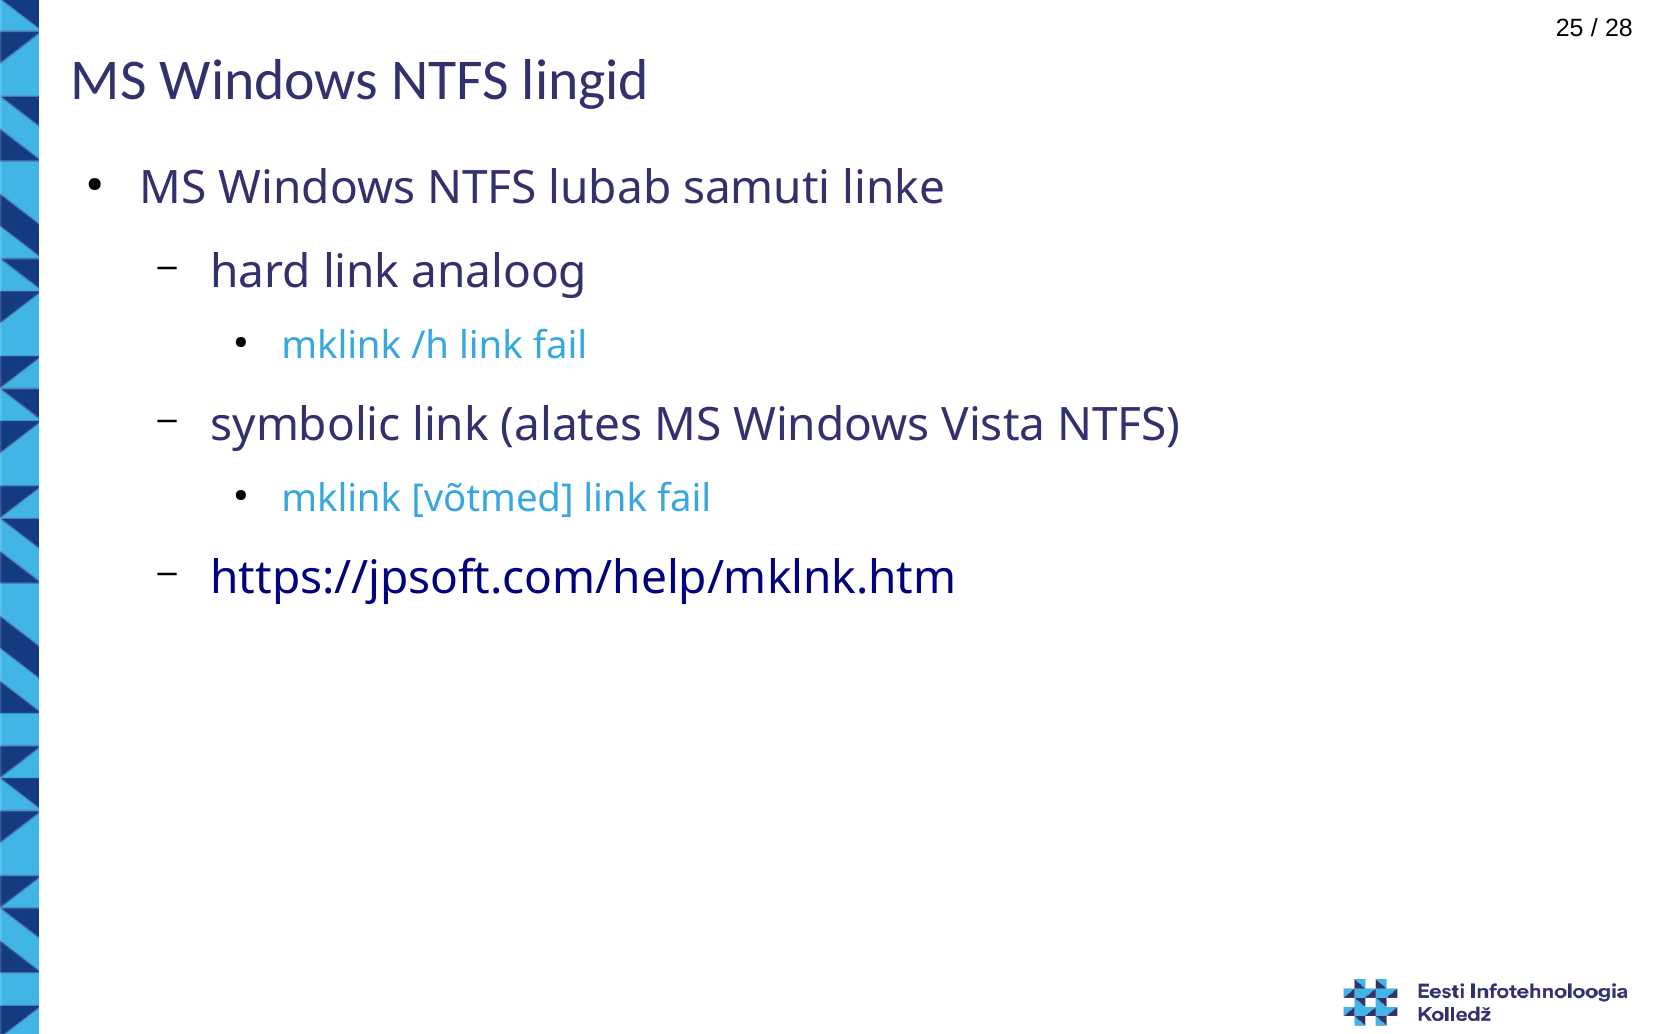

# MS Windows NTFS lingid
MS Windows NTFS lubab samuti linke
hard link analoog
mklink /h link fail
symbolic link (alates MS Windows Vista NTFS)
mklink [võtmed] link fail
https://jpsoft.com/help/mklnk.htm